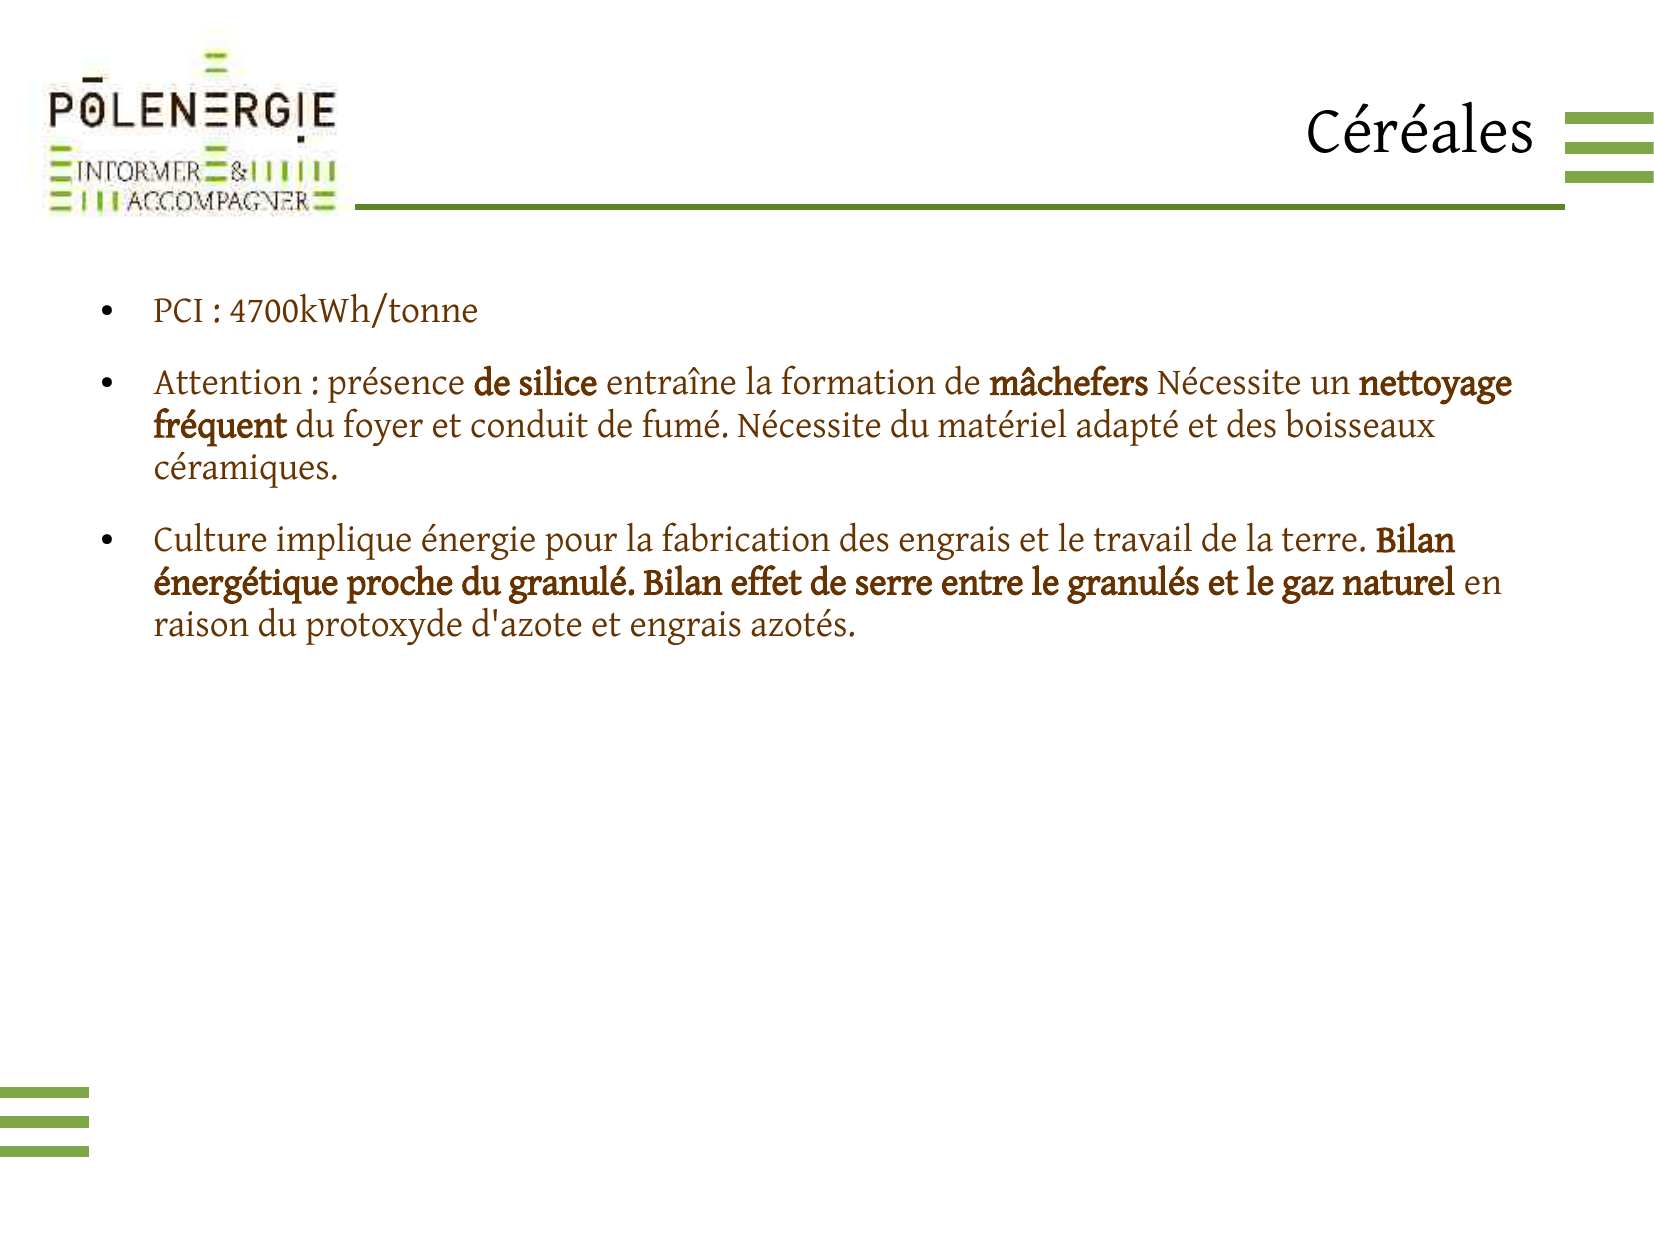

# Céréales
PCI : 4700kWh/tonne
Attention : présence de silice entraîne la formation de mâchefers Nécessite un nettoyage fréquent du foyer et conduit de fumé. Nécessite du matériel adapté et des boisseaux céramiques.
Culture implique énergie pour la fabrication des engrais et le travail de la terre. Bilan énergétique proche du granulé. Bilan effet de serre entre le granulés et le gaz naturel en raison du protoxyde d'azote et engrais azotés.